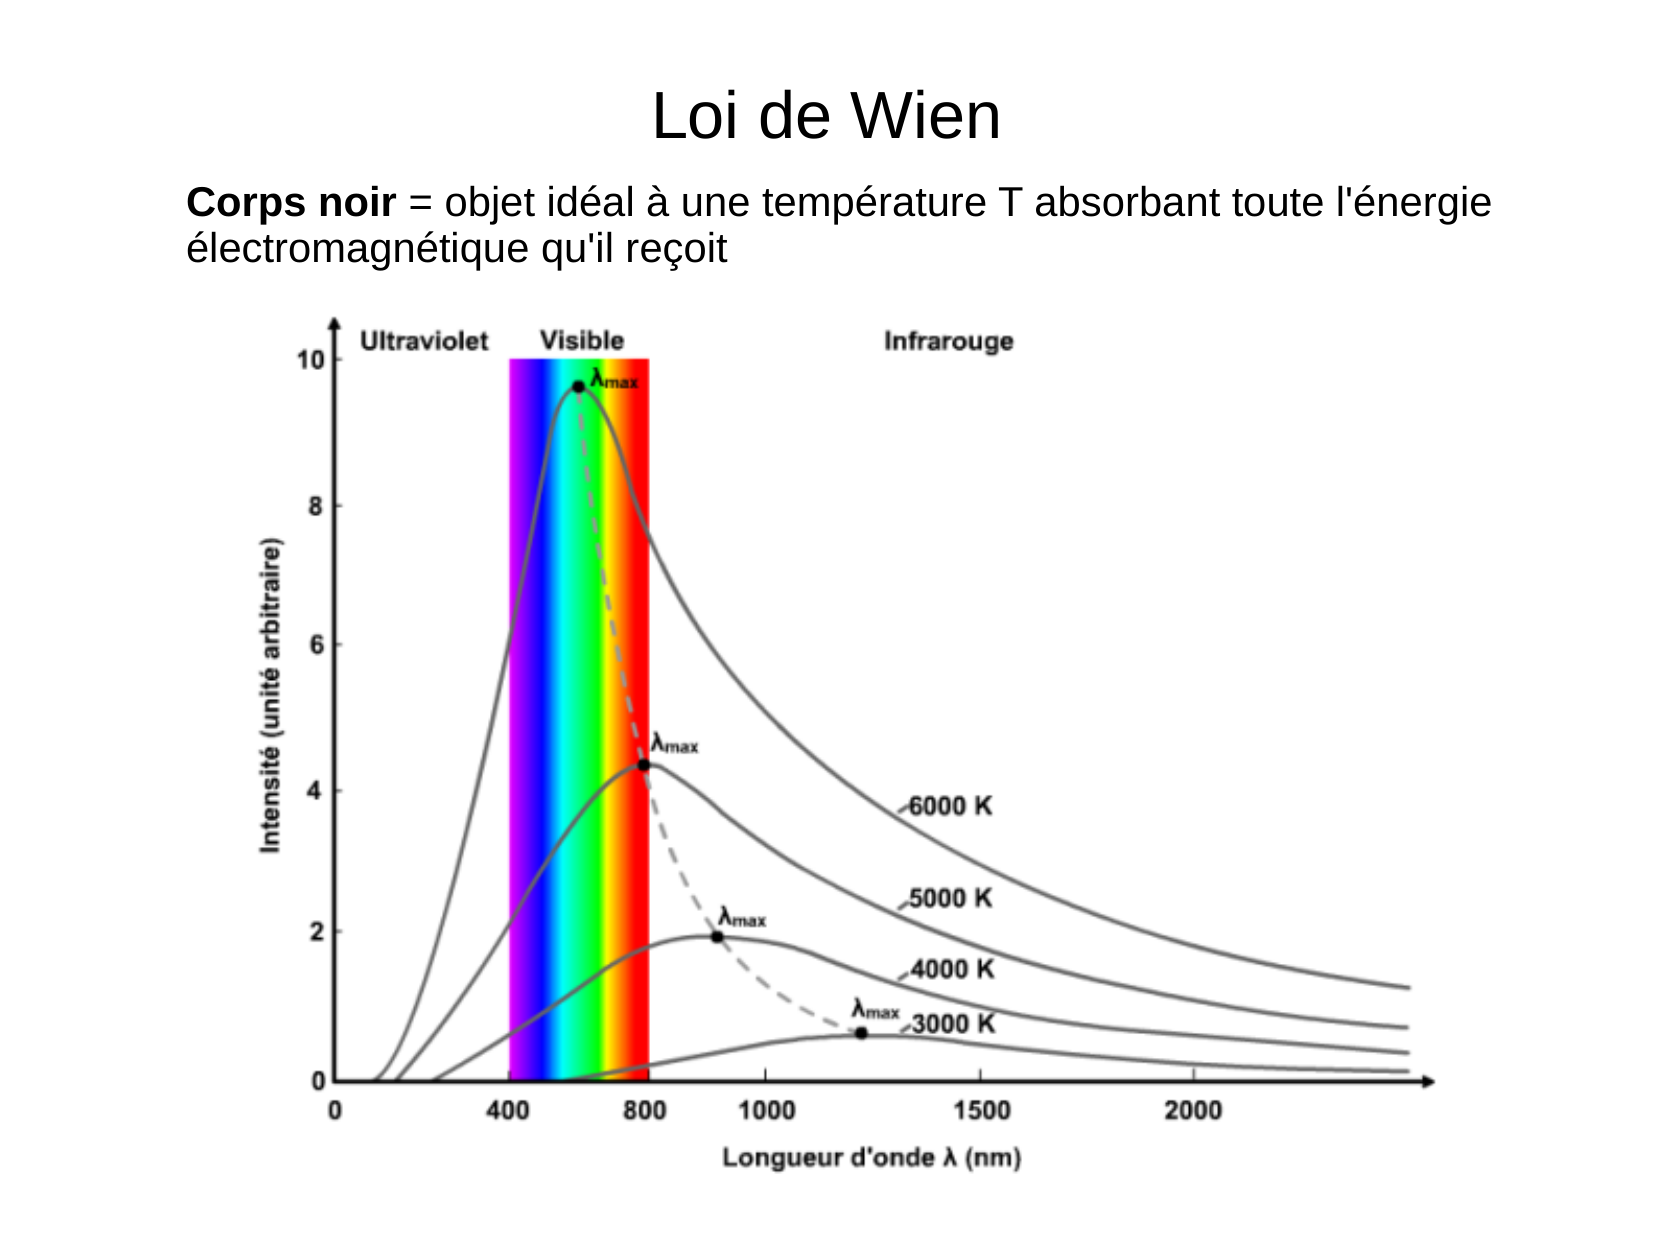

Loi de Wien
Corps noir = objet idéal à une température T absorbant toute l'énergie électromagnétique qu'il reçoit